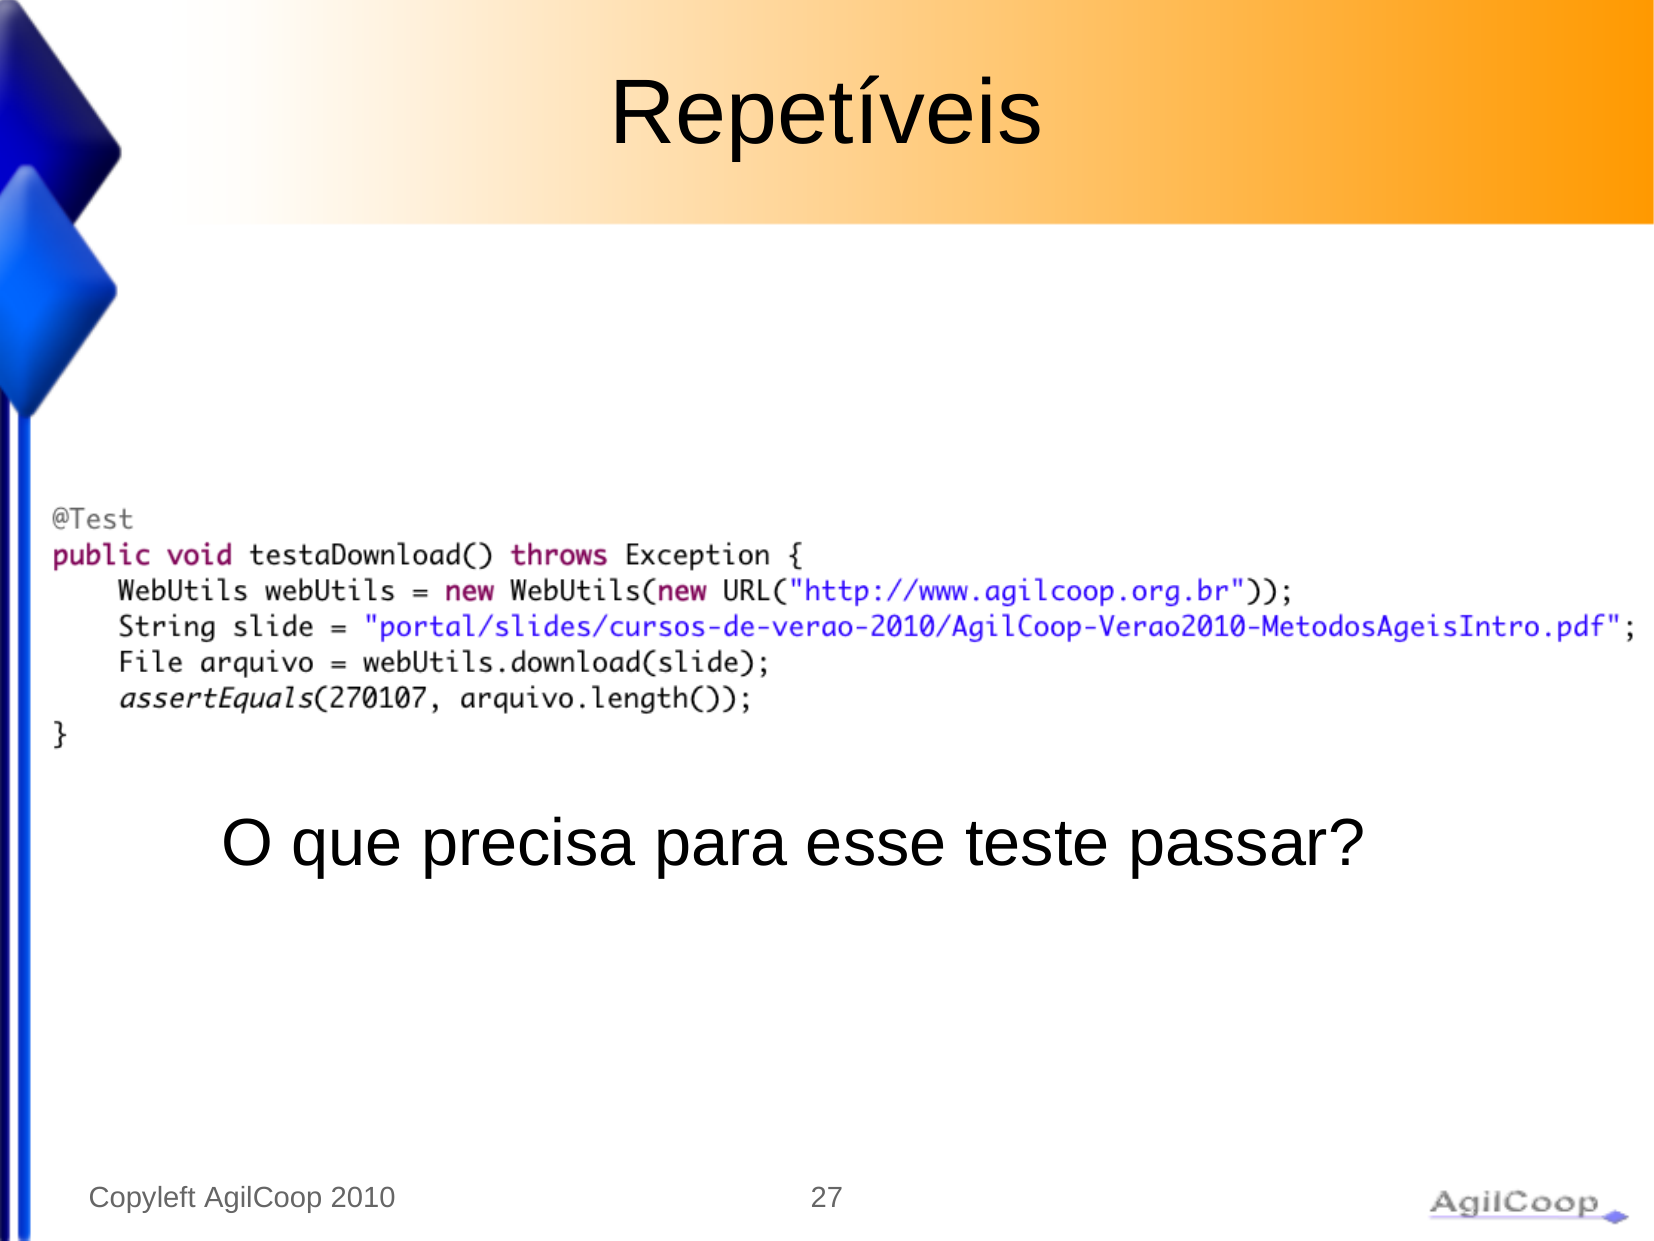

# Repetíveis
O que precisa para esse teste passar?
27
Copyleft AgilCoop 2010